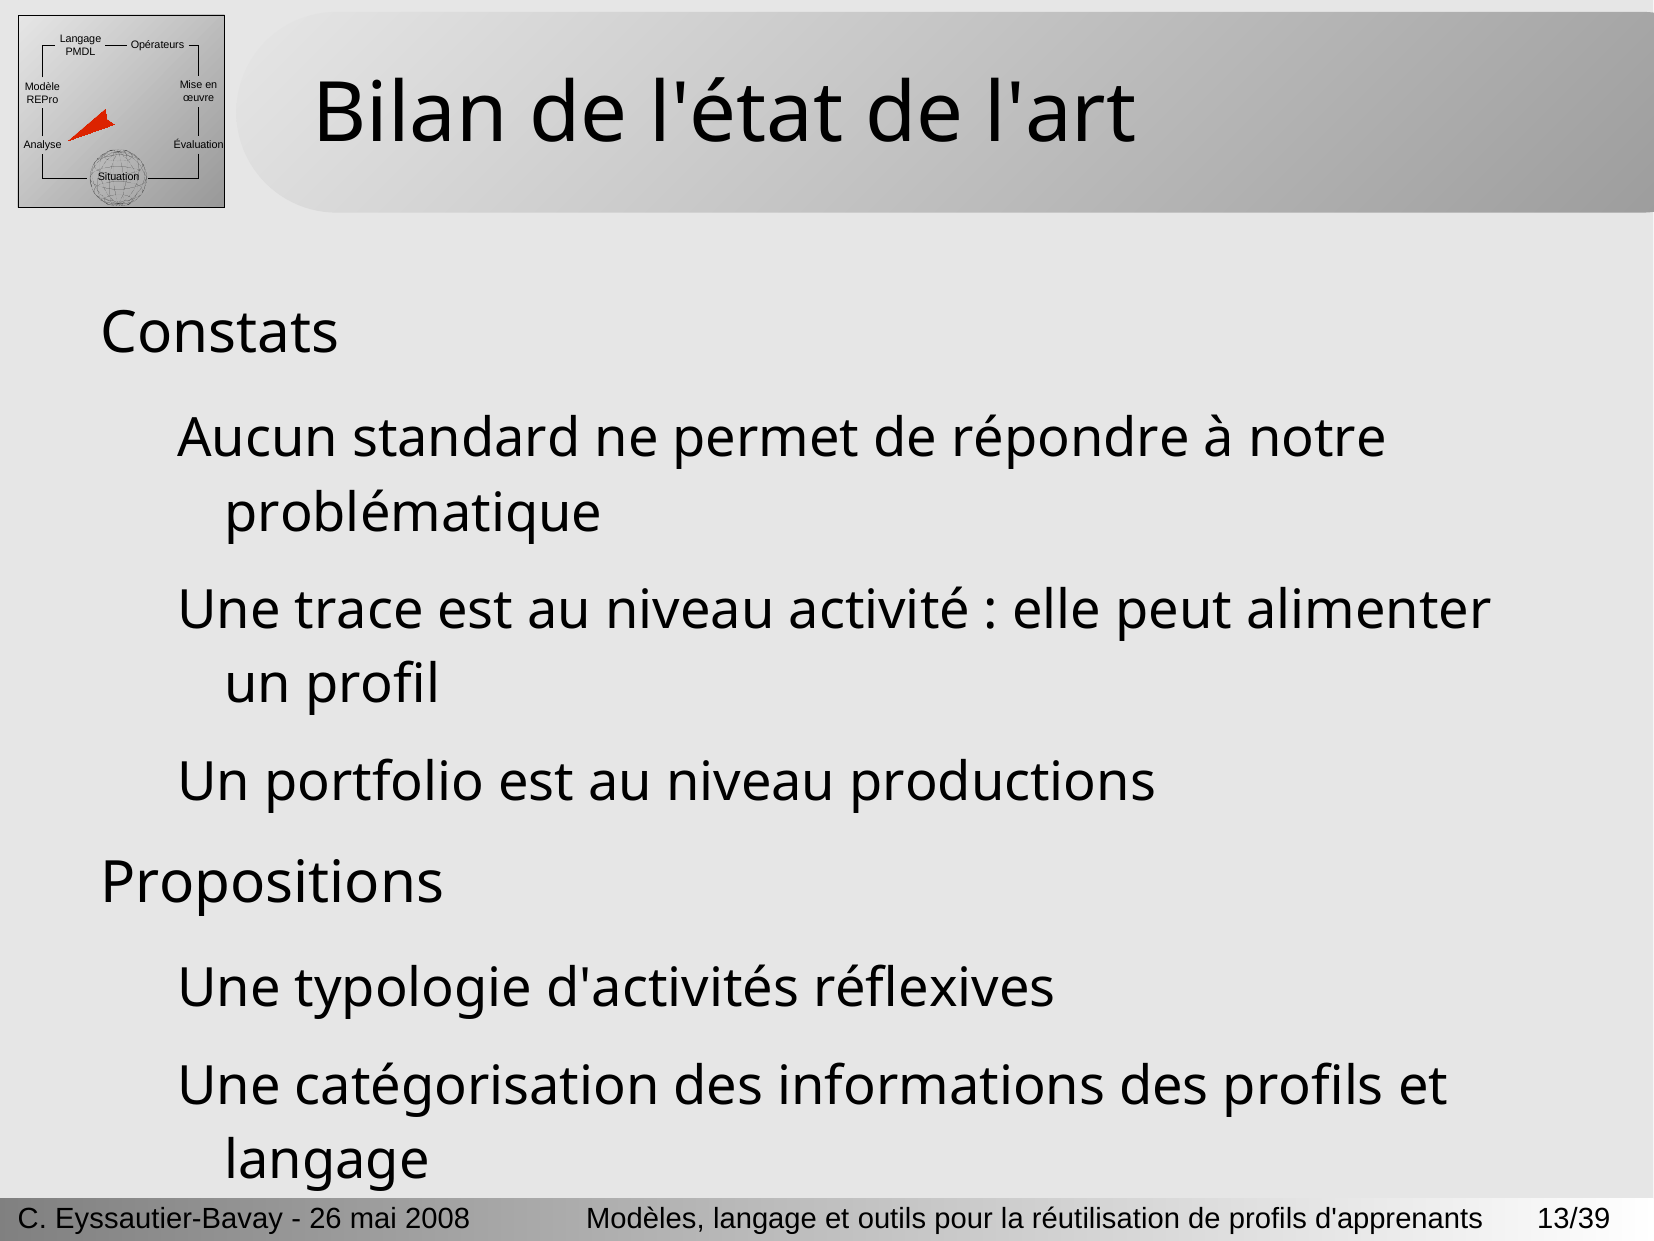

# Bilan de l'état de l'art
Constats
Aucun standard ne permet de répondre à notre problématique
Une trace est au niveau activité : elle peut alimenter un profil
Un portfolio est au niveau productions
Propositions
Une typologie d'activités réflexives
Une catégorisation des informations des profils et langage
07 Mars 2008
Modèles, langage et outils pour la réutilisation de profils d'apprenants
13